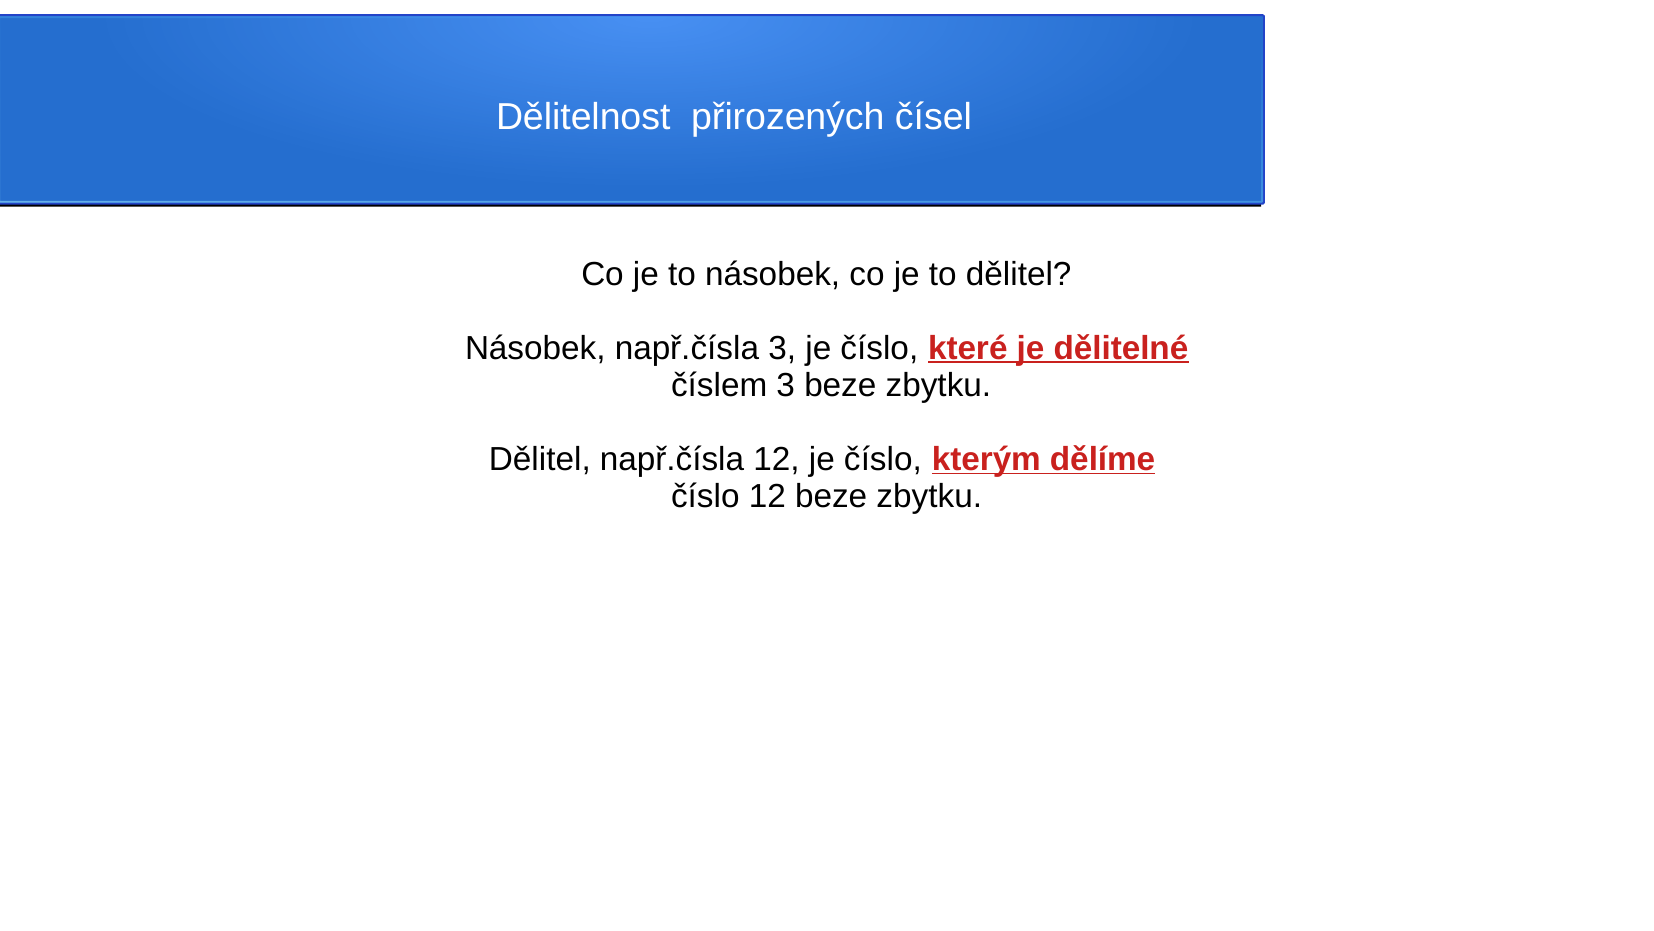

# Dělitelnost přirozených čísel
Co je to násobek, co je to dělitel?
Násobek, např.čísla 3, je číslo, které je dělitelné
 číslem 3 beze zbytku.
Dělitel, např.čísla 12, je číslo, kterým dělíme
číslo 12 beze zbytku.